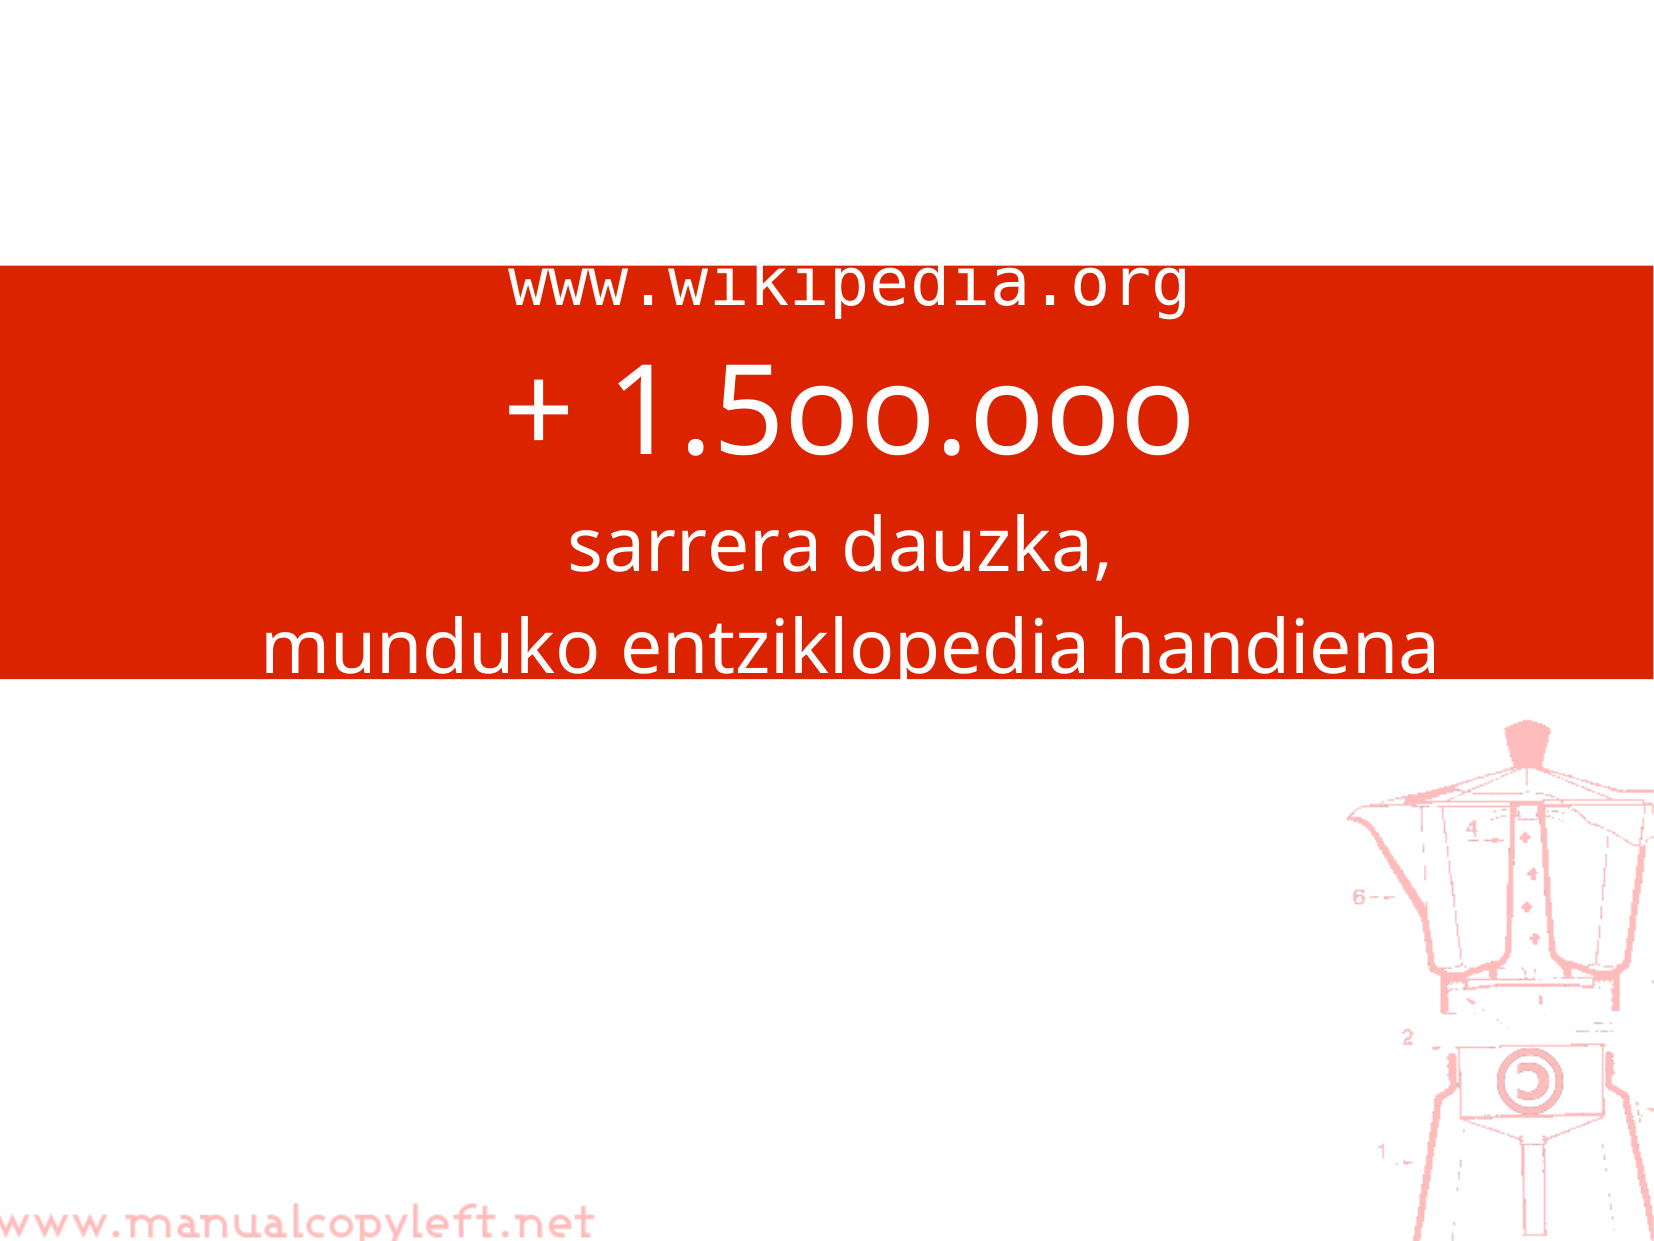

# www.wikipedia.org + 1.5oo.ooo sarrera dauzka, munduko entziklopedia handiena